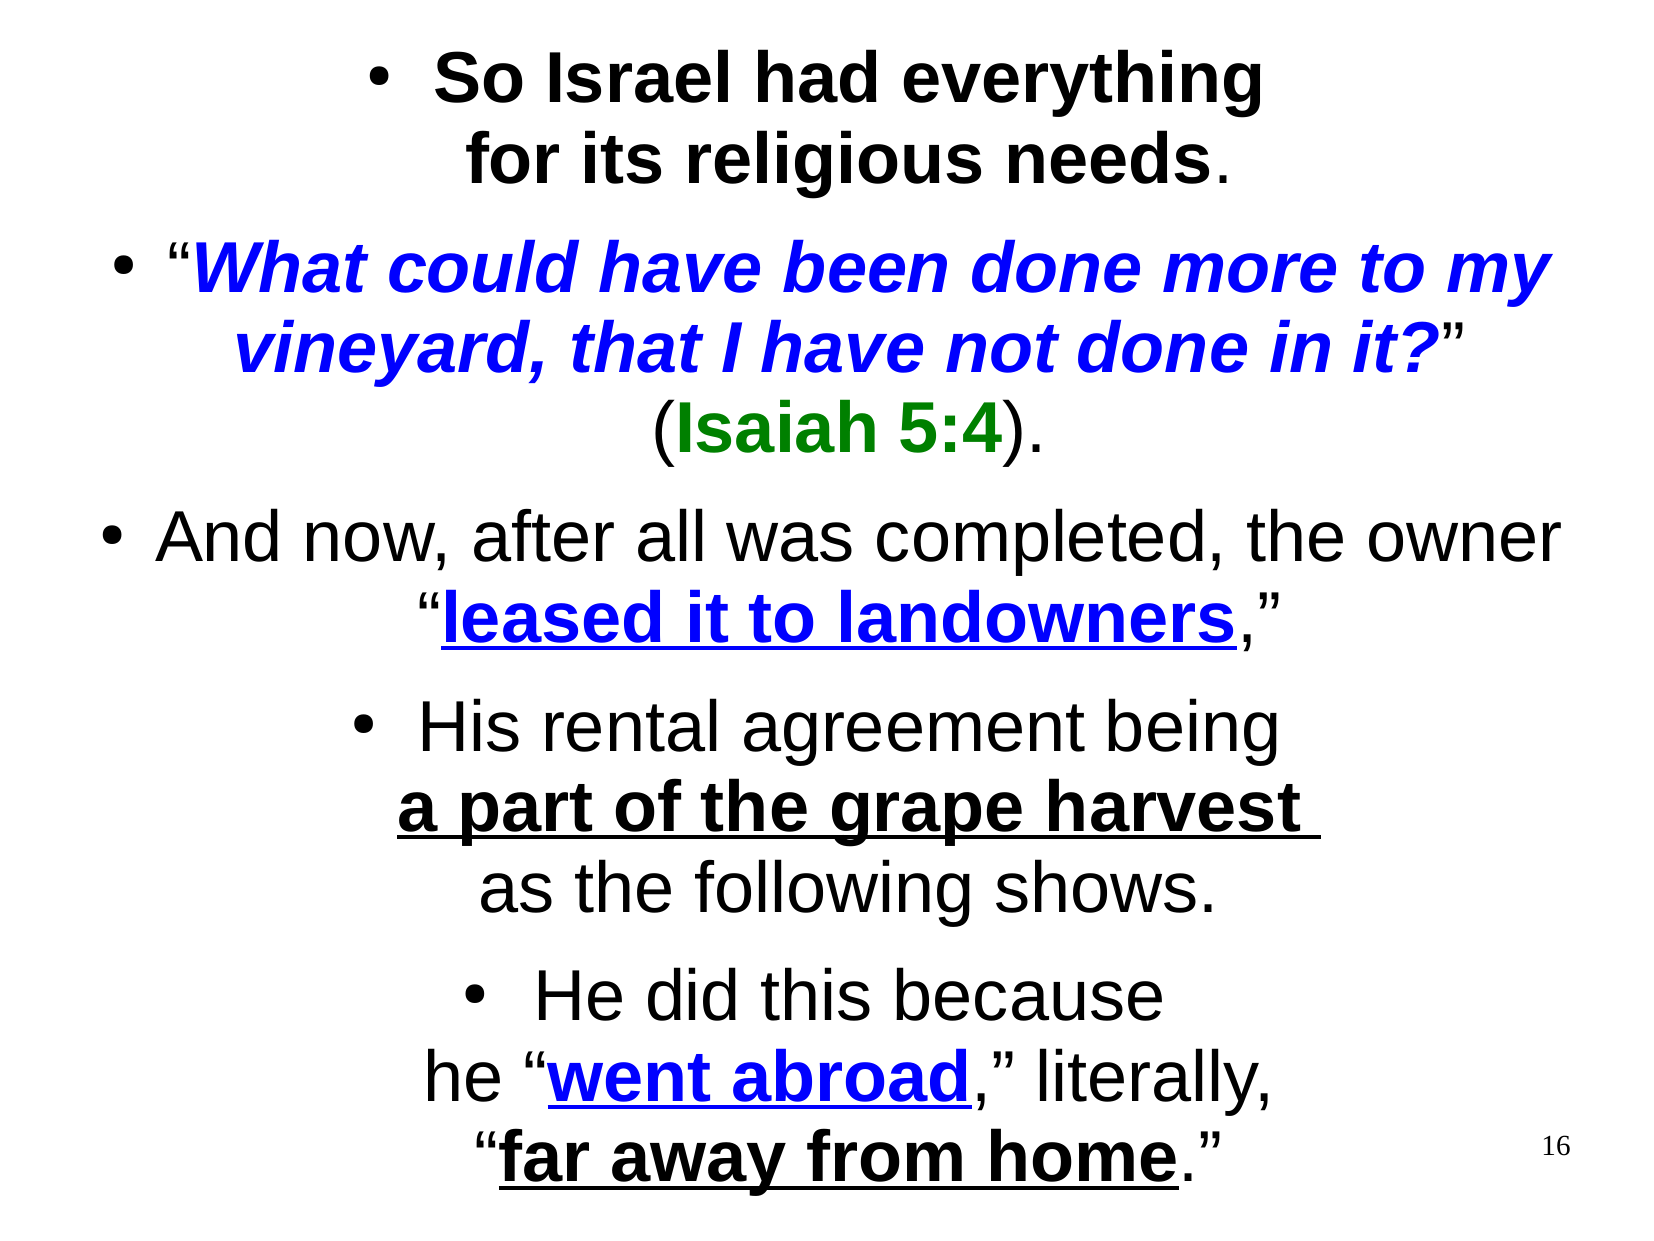

# So Israel had everything for its religious needs.
“What could have been done more to my vineyard, that I have not done in it?”
(Isaiah 5:4).
And now, after all was completed, the owner “leased it to landowners,”
His rental agreement being
a part of the grape harvest
as the following shows.
He did this because
he “went abroad,” literally,
“far away from home.”
16